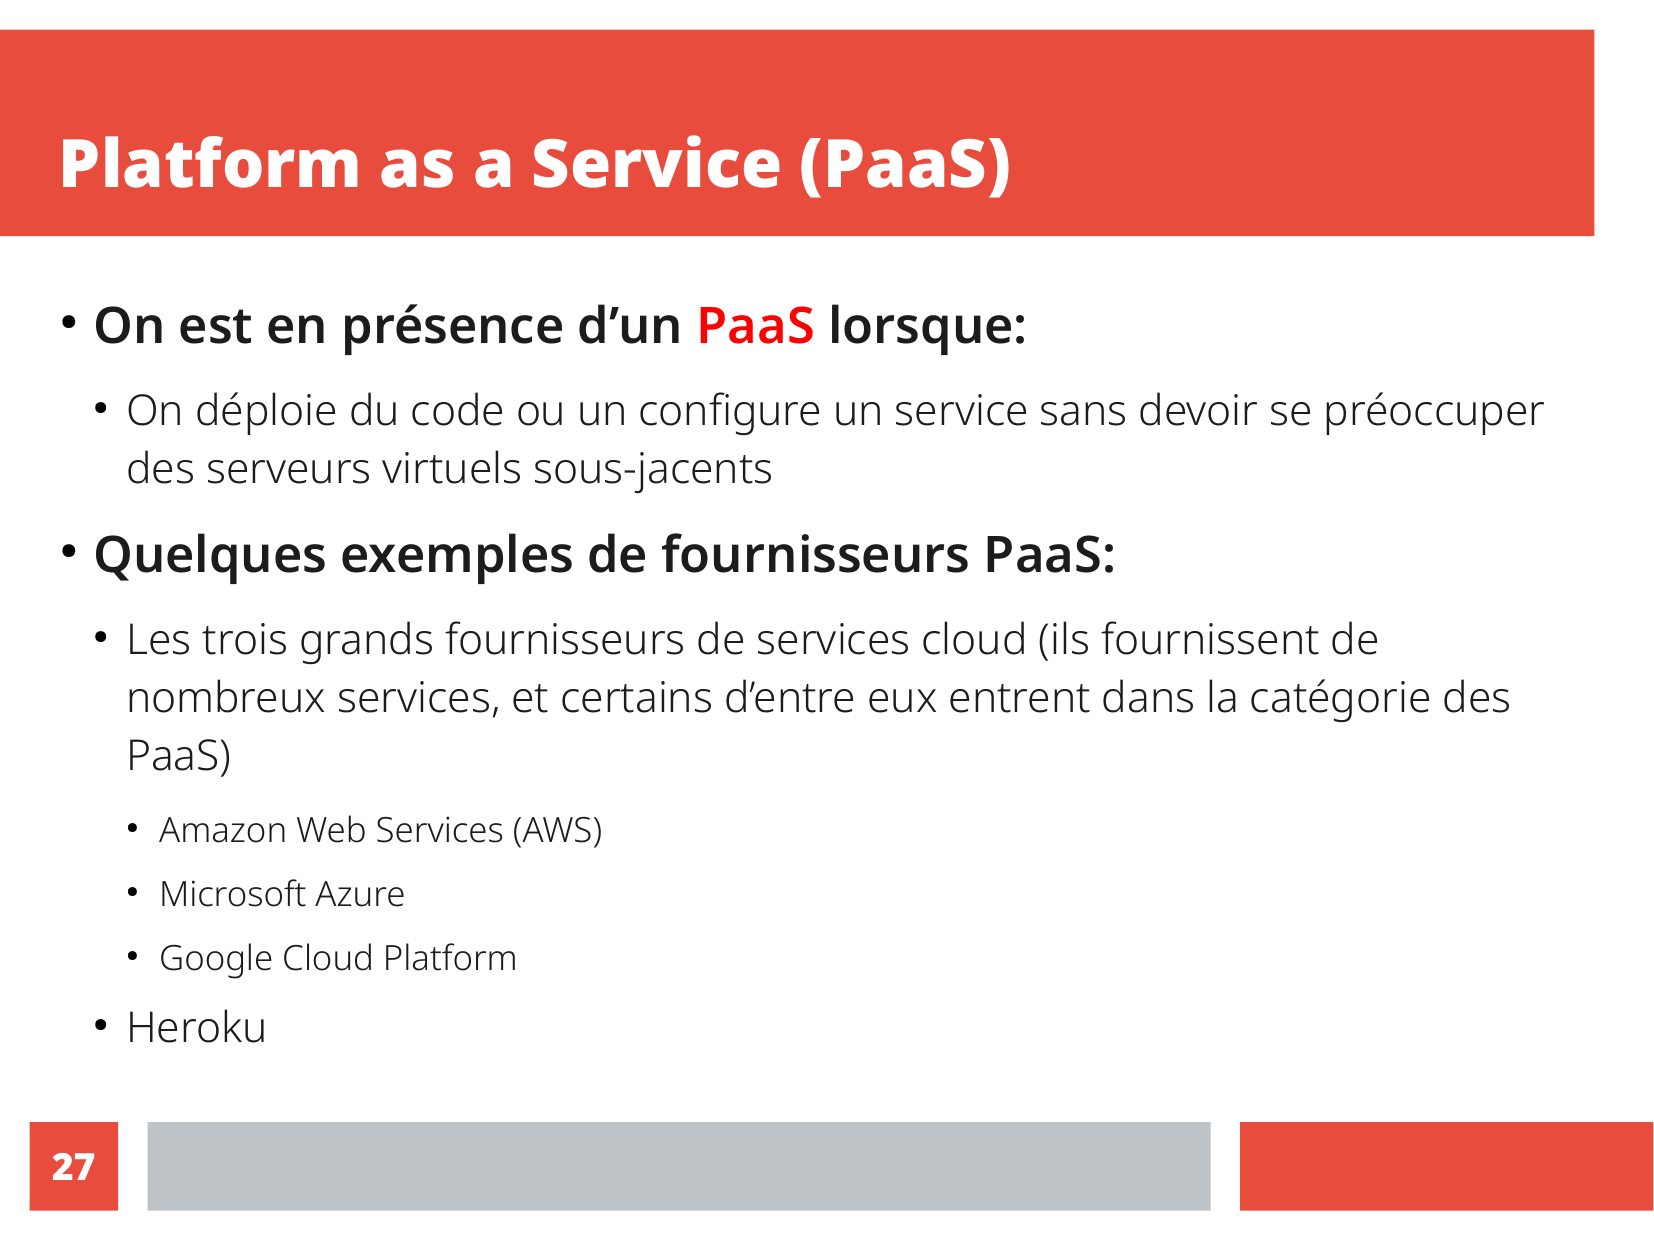

# Platform as a Service (PaaS)
On est en présence d’un PaaS lorsque:
On déploie du code ou un configure un service sans devoir se préoccuper des serveurs virtuels sous-jacents
Quelques exemples de fournisseurs PaaS:
Les trois grands fournisseurs de services cloud (ils fournissent de nombreux services, et certains d’entre eux entrent dans la catégorie des PaaS)
Amazon Web Services (AWS)
Microsoft Azure
Google Cloud Platform
Heroku
27